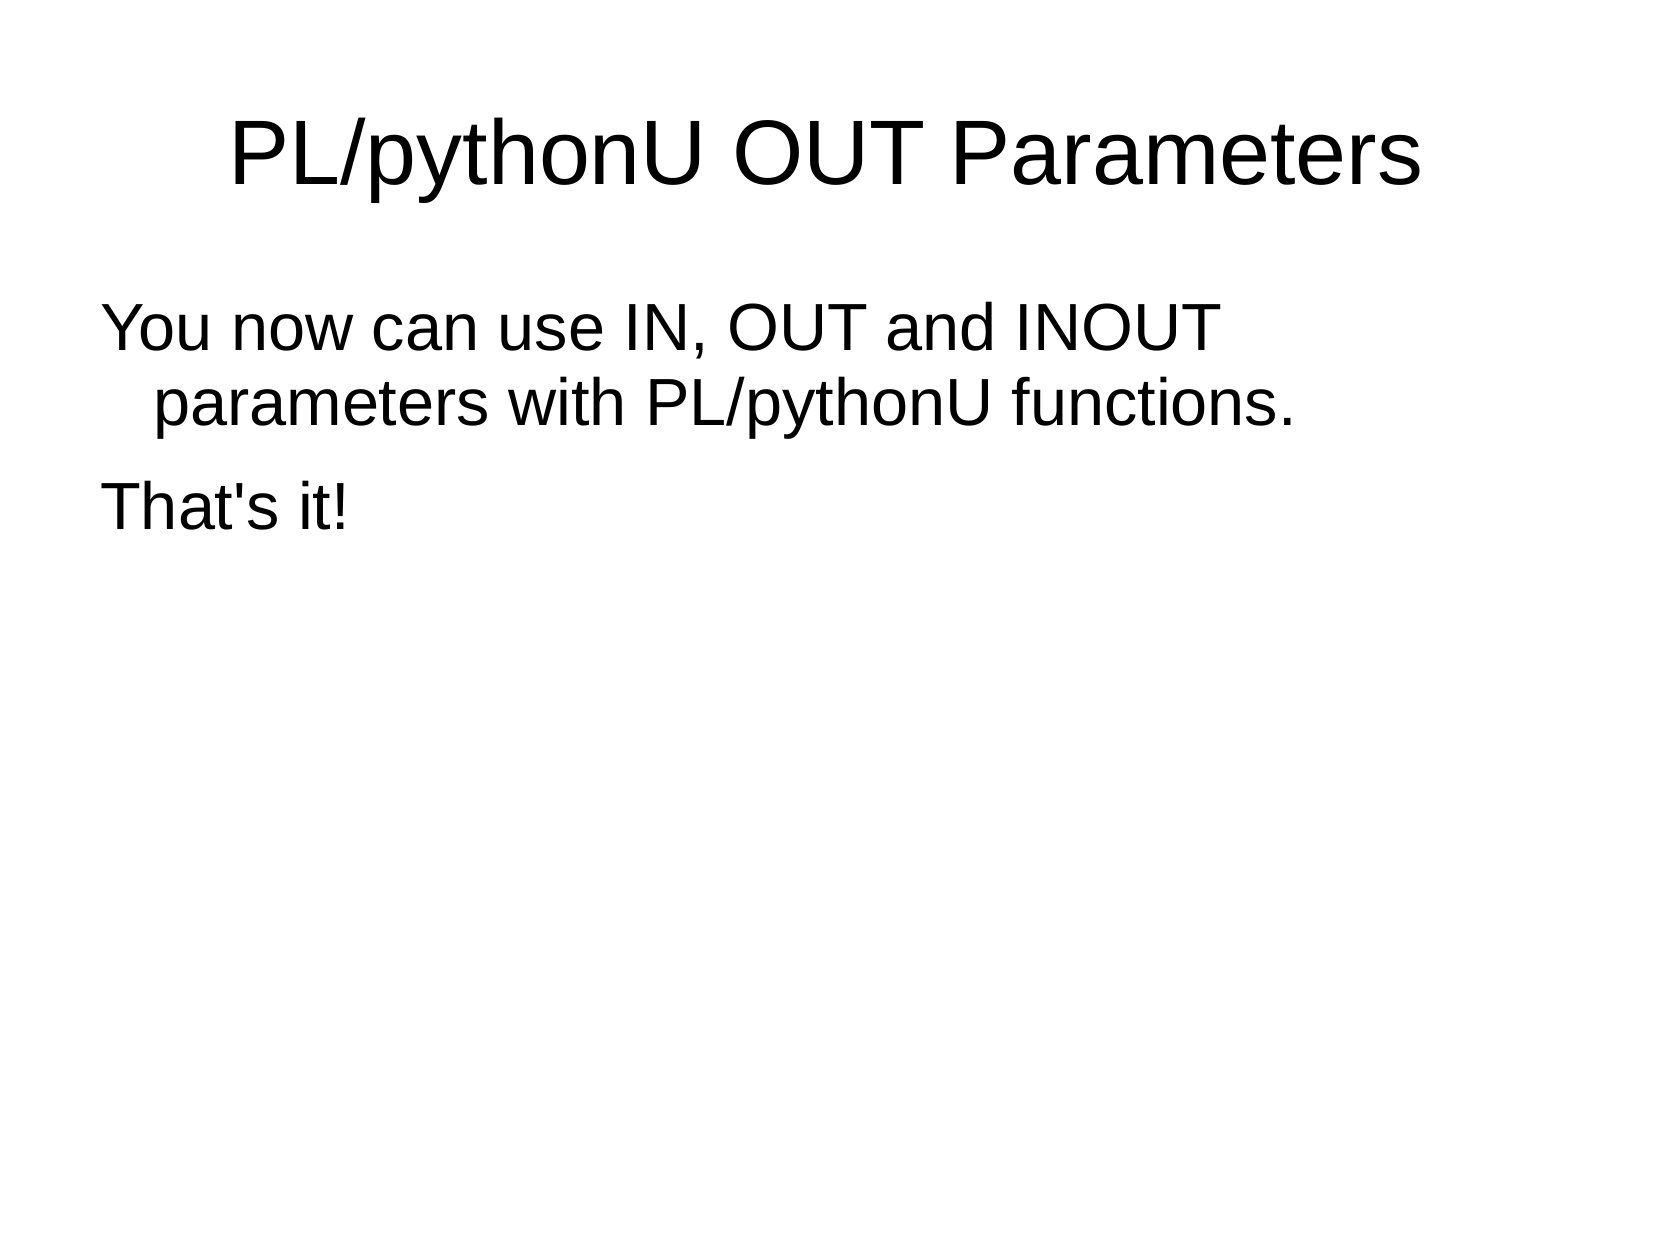

# PL/pythonU OUT Parameters
You now can use IN, OUT and INOUT parameters with PL/pythonU functions.
That's it!